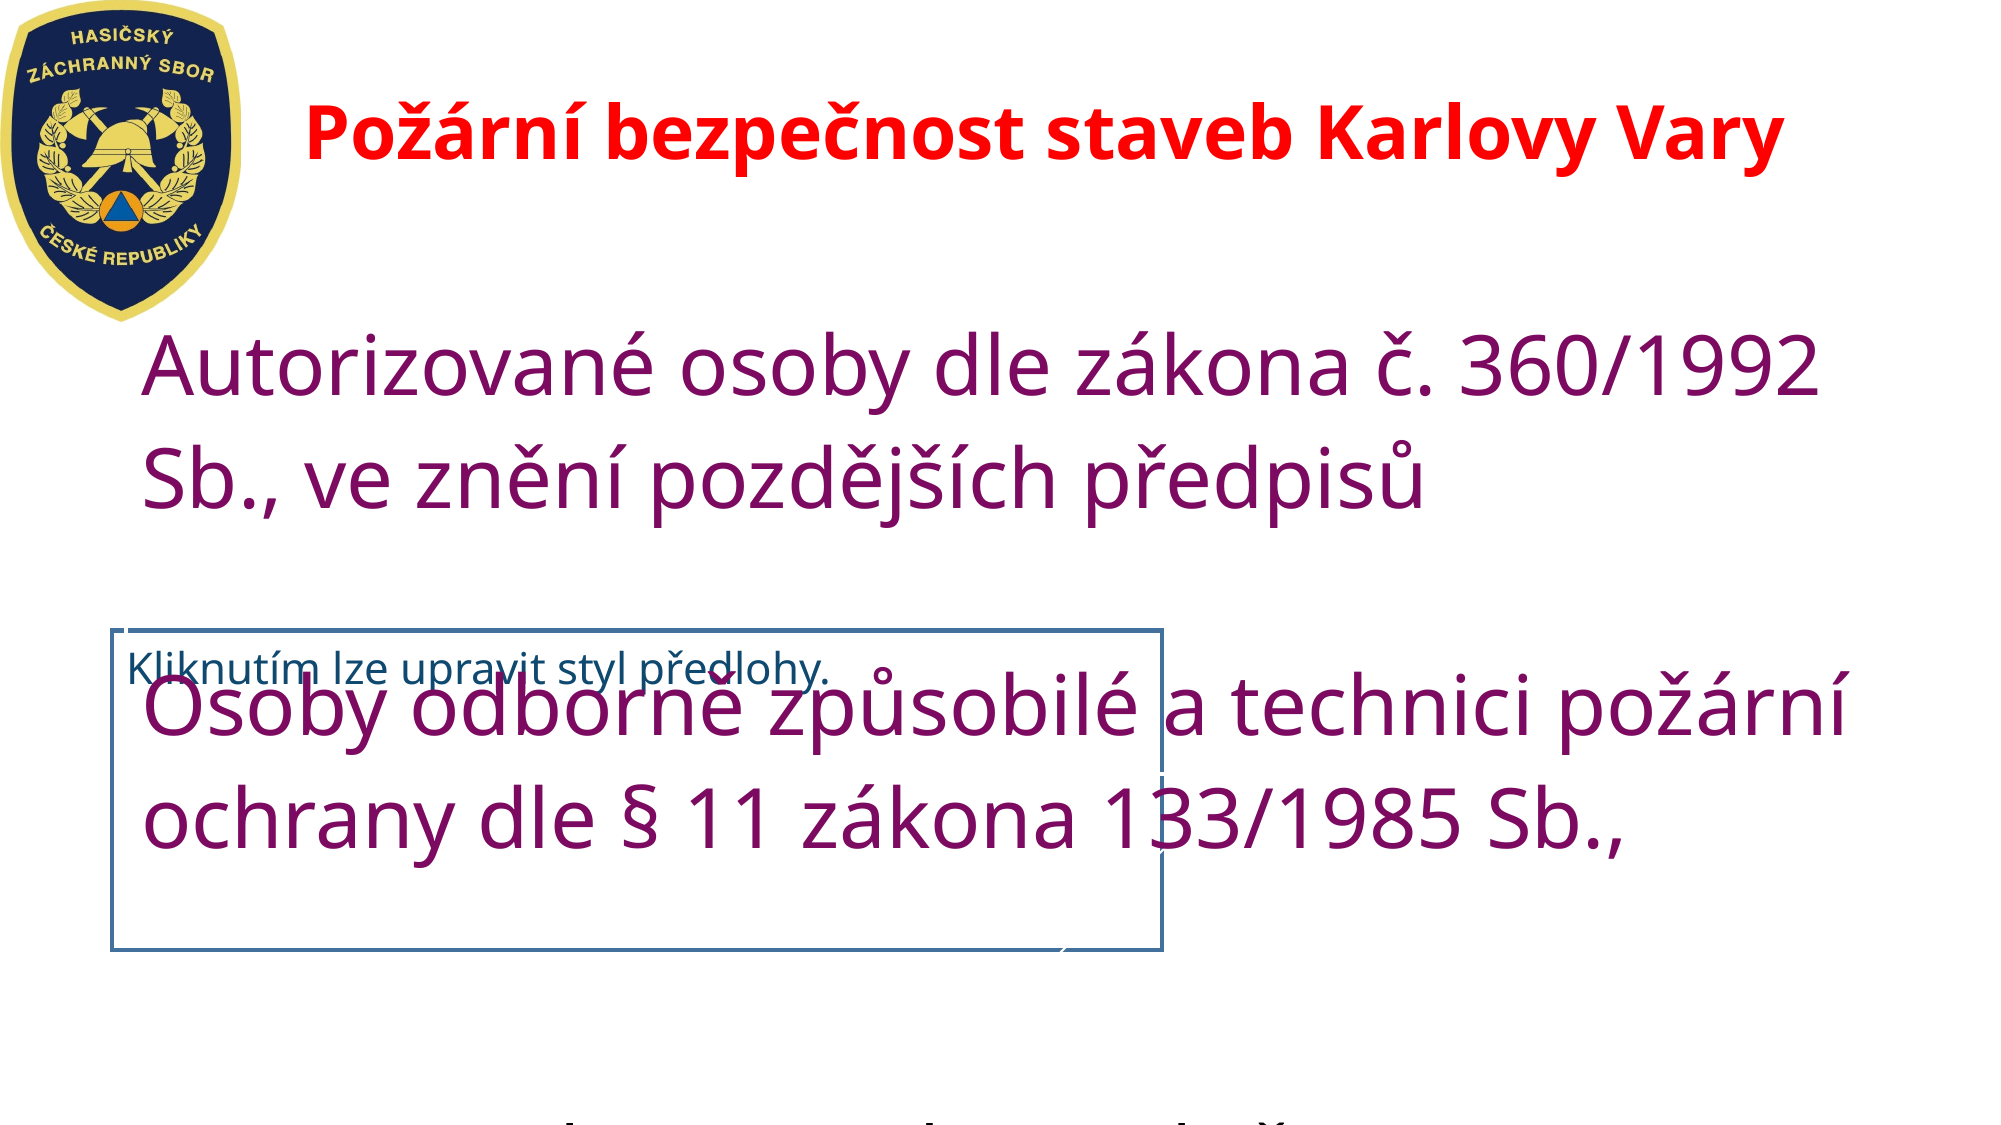

# Požární bezpečnost staveb Karlovy Vary
Autorizované osoby dle zákona č. 360/1992 Sb., ve znění pozdějších předpisů
Osoby odborně způsobilé a technici požární ochrany dle § 11 zákona 133/1985 Sb.,
				Karlovy Vary dne 26. května 2014